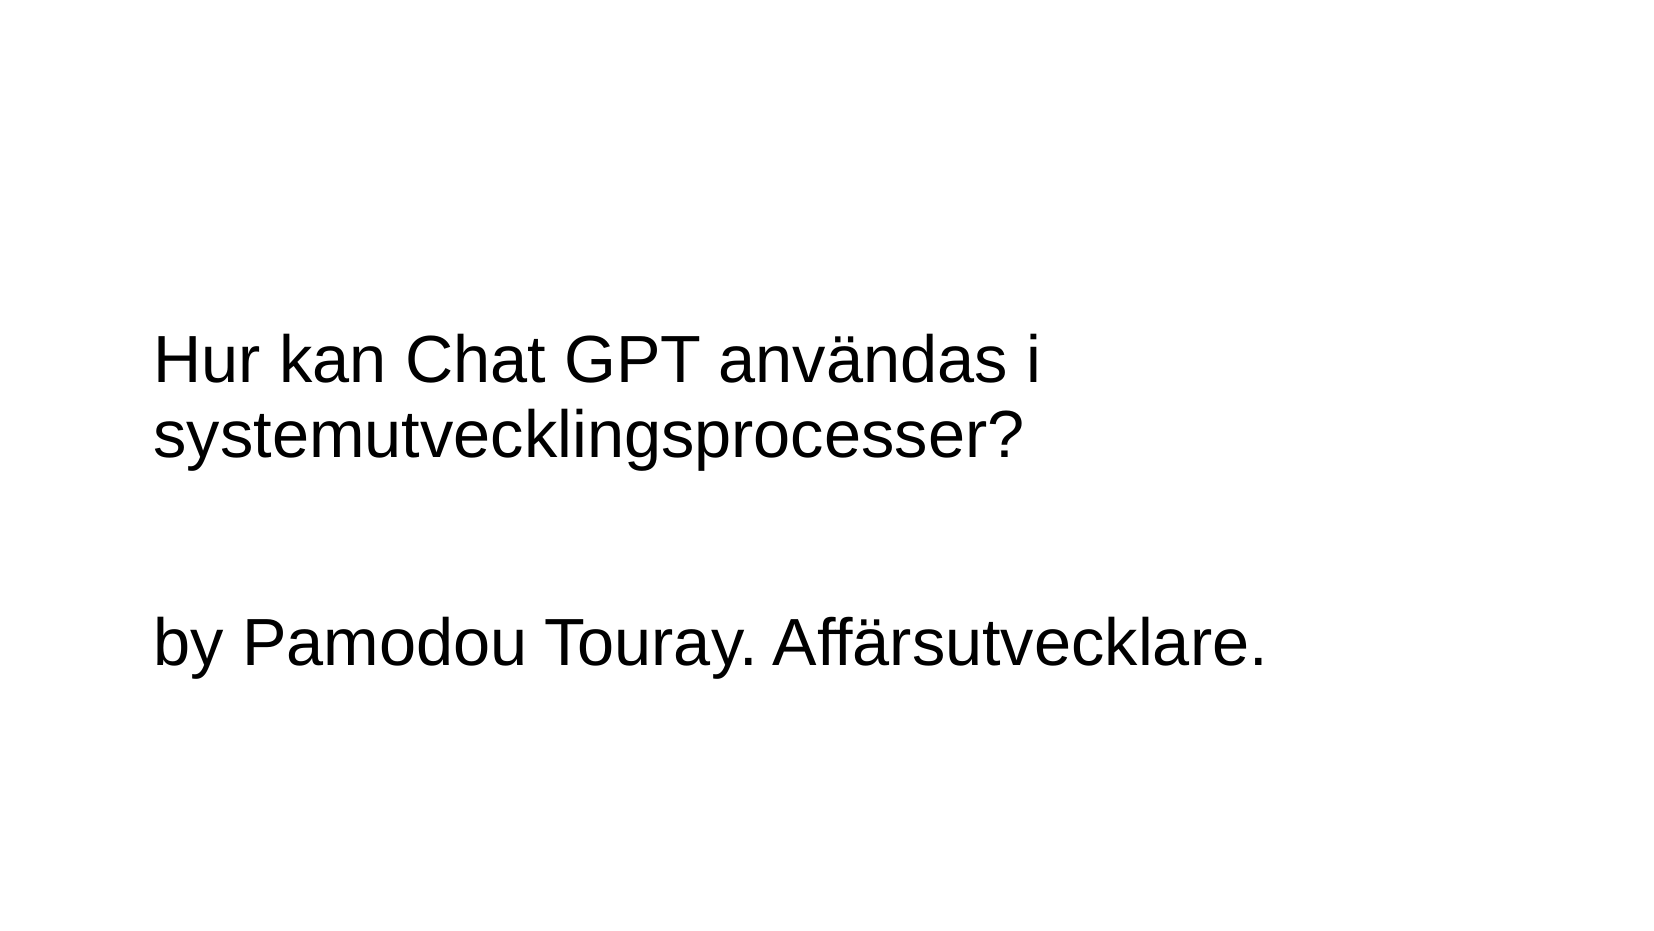

#
Hur kan Chat GPT användas i systemutvecklingsprocesser?
by Pamodou Touray. Affärsutvecklare.